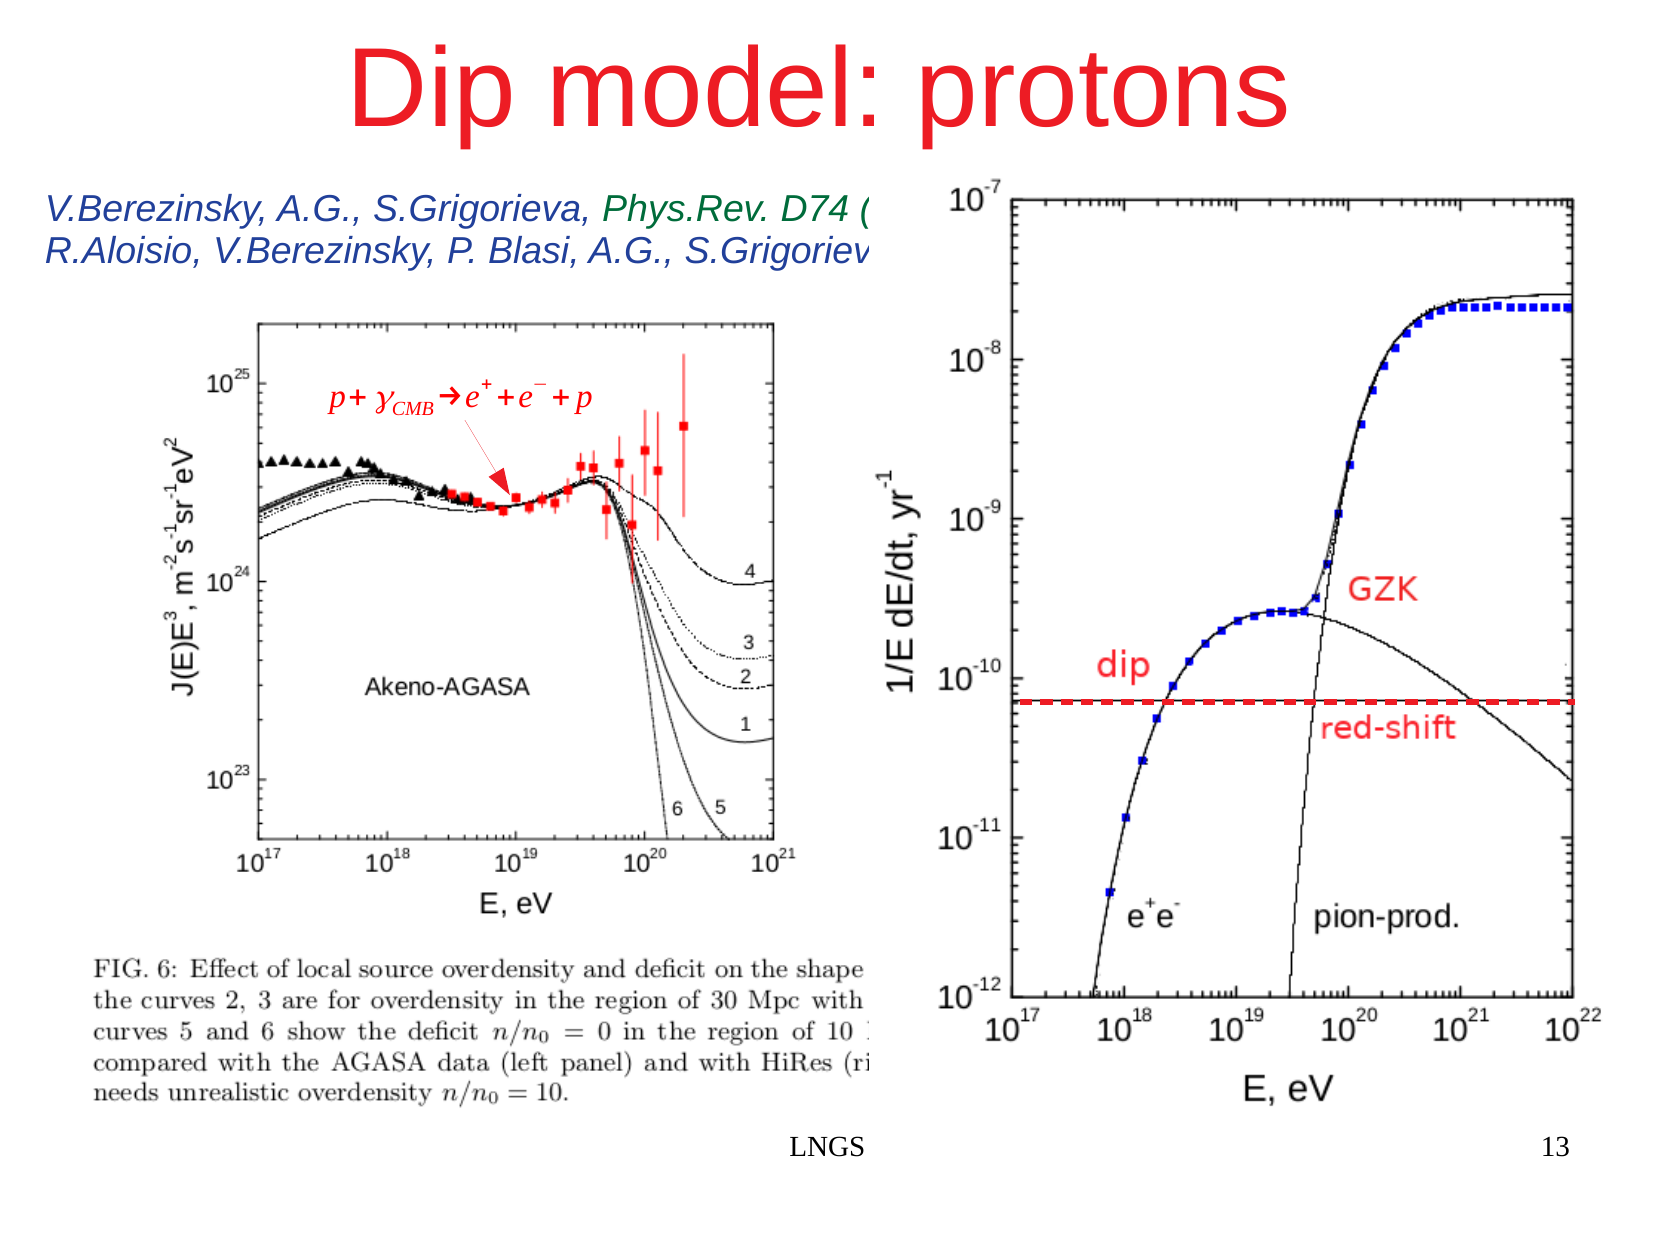

# Dip model: protons
V.Berezinsky, A.G., S.Grigorieva, Phys.Rev. D74 (2006) 043005
R.Aloisio, V.Berezinsky, P. Blasi, A.G., S.Grigorieva, B.Hnatyk, Astropart.Phys. 27 (2007) 76.
LNGS
13